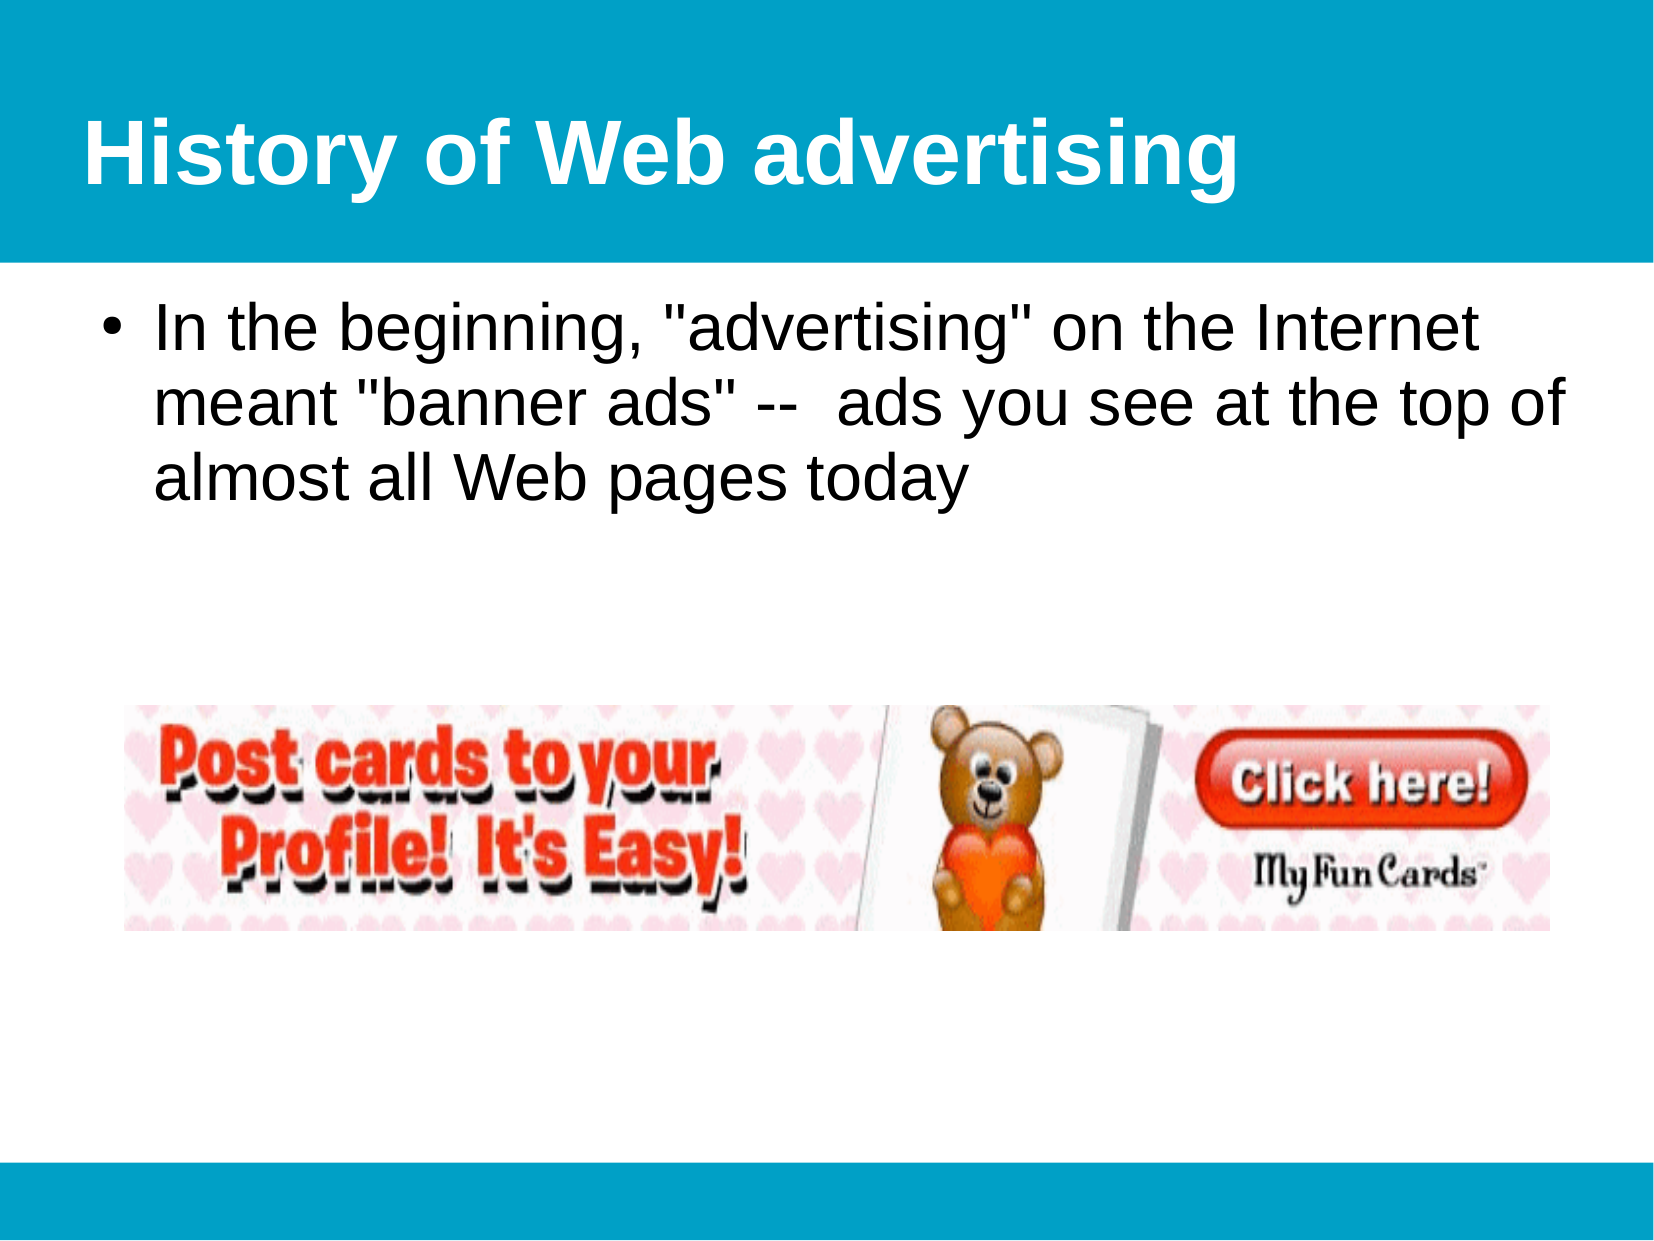

# History of Web advertising
In the beginning, "advertising" on the Internet meant "banner ads" -- ads you see at the top of almost all Web pages today